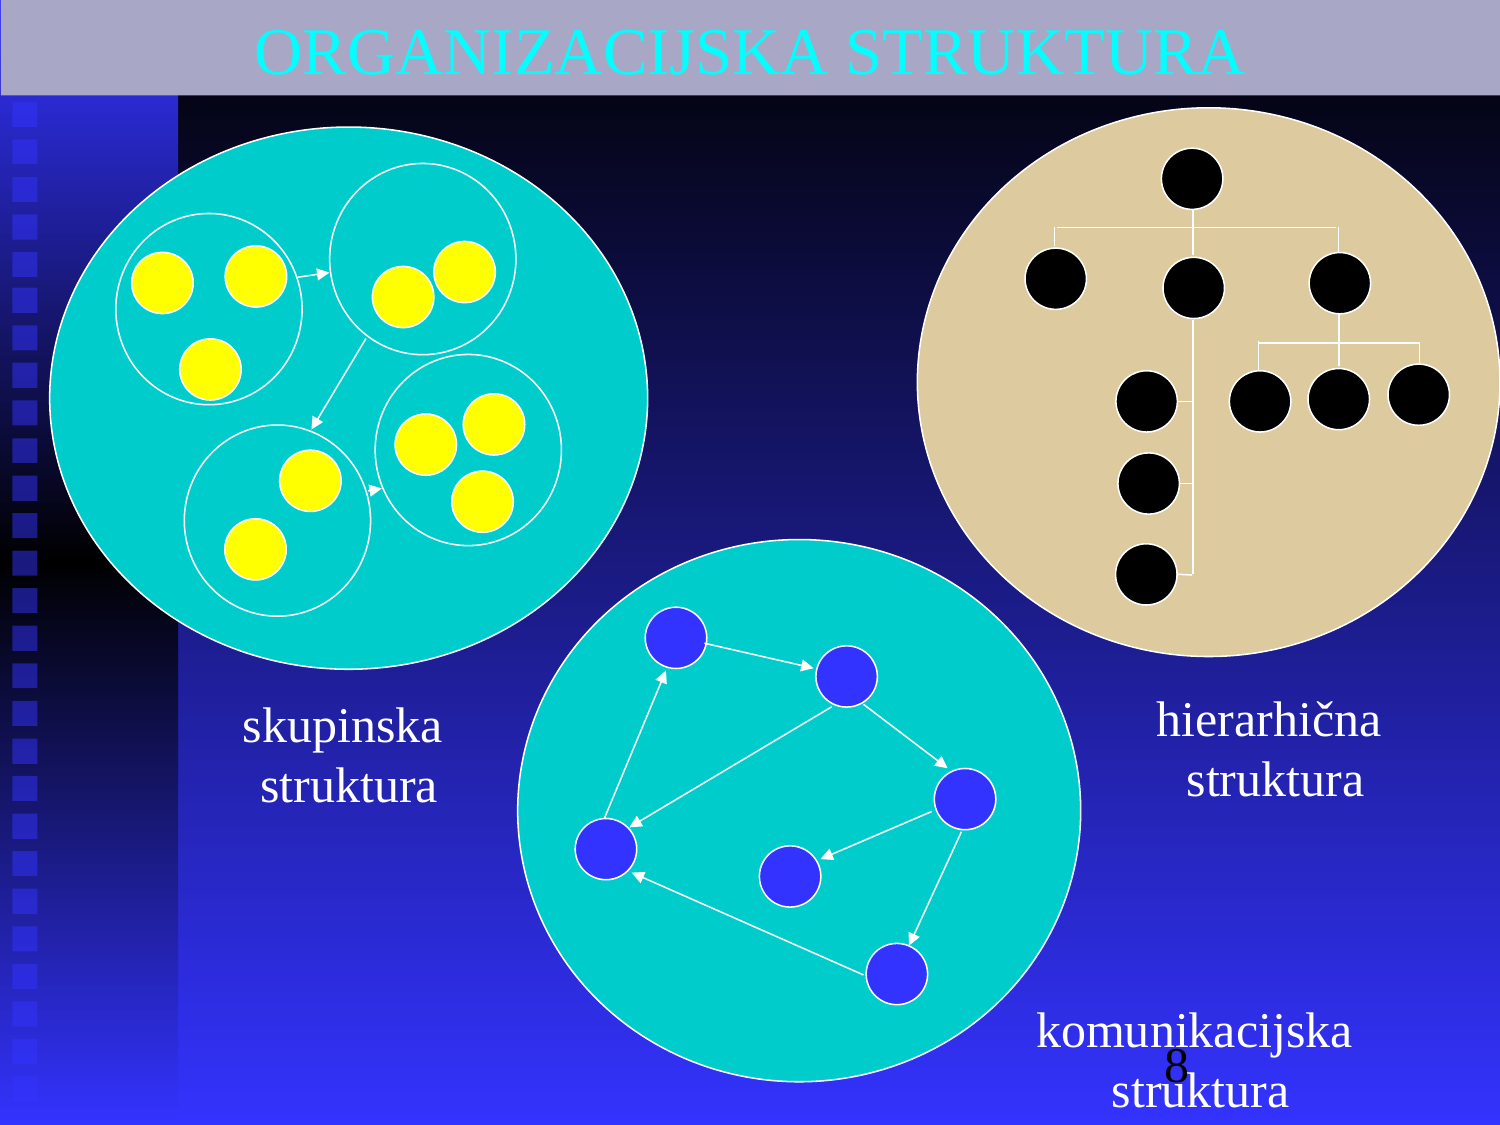

ORGANIZACIJSKA STRUKTURA
skupinska
 struktura
hierarhična
 struktura
komunikacijska
 struktura
8